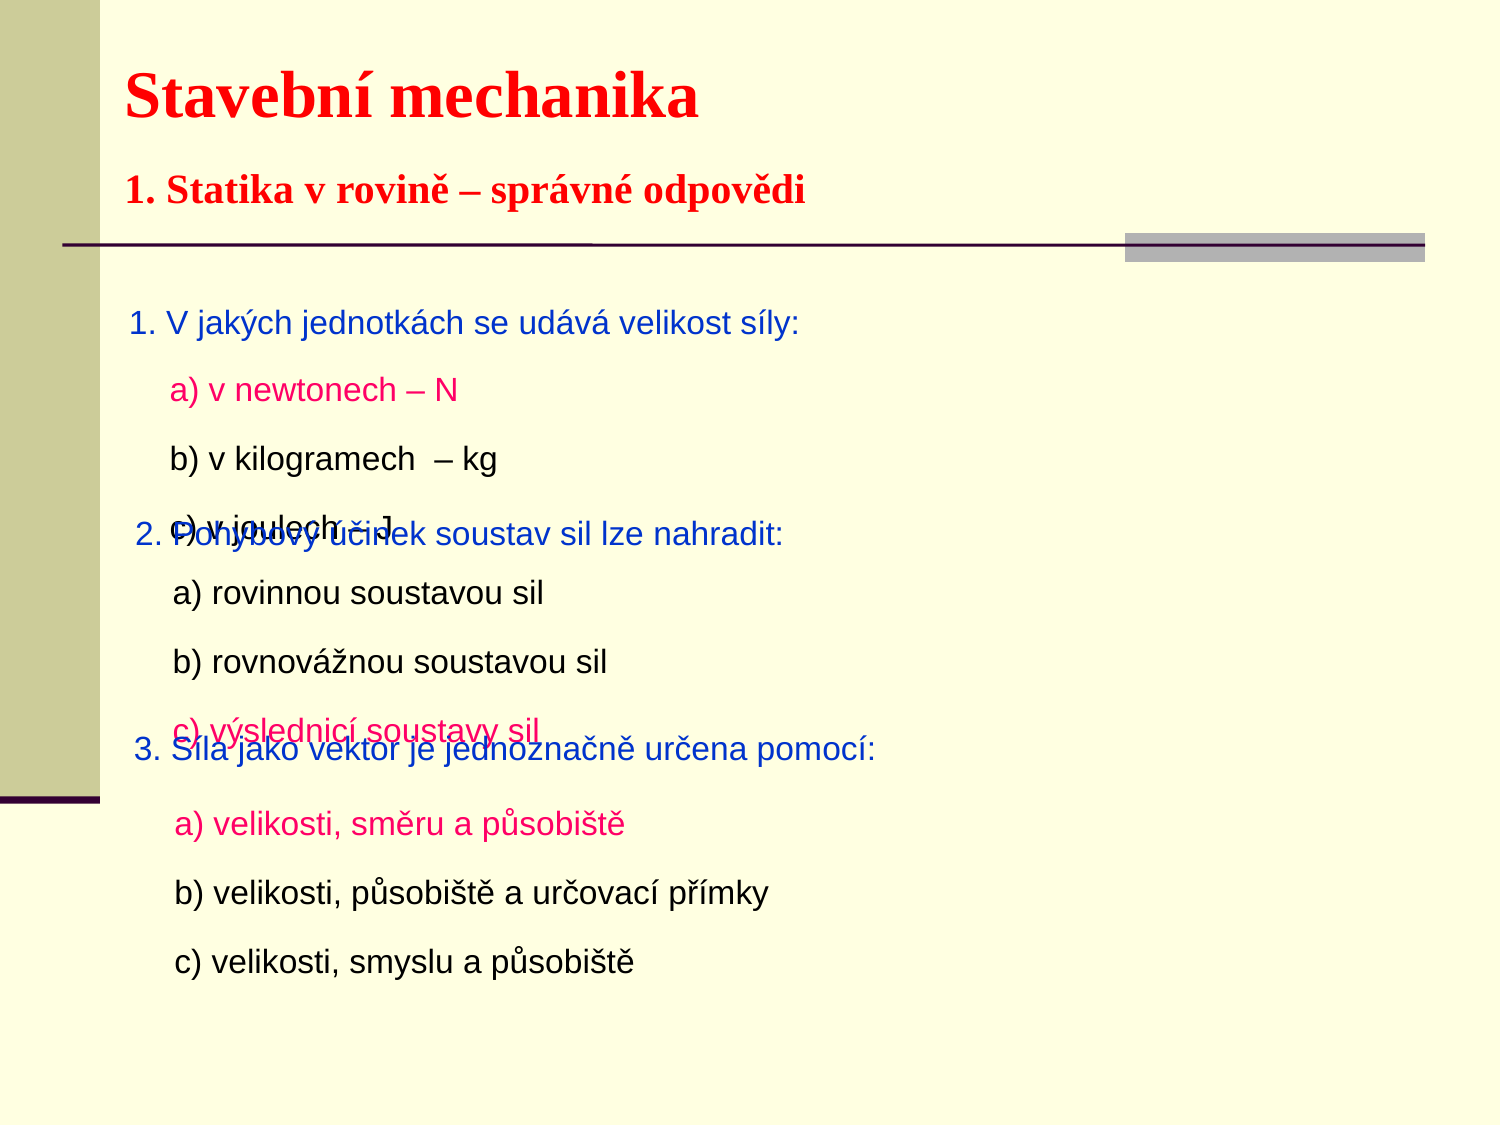

Stavební mechanika
1. Statika v rovině – správné odpovědi
1. V jakých jednotkách se udává velikost síly:
a) v newtonech – N
b) v kilogramech – kg
c) v joulech – J
2. Pohybový účinek soustav sil lze nahradit:
a) rovinnou soustavou sil
b) rovnovážnou soustavou sil
c) výslednicí soustavy sil
3. Síla jako vektor je jednoznačně určena pomocí:
a) velikosti, směru a působiště
b) velikosti, působiště a určovací přímky
c) velikosti, smyslu a působiště